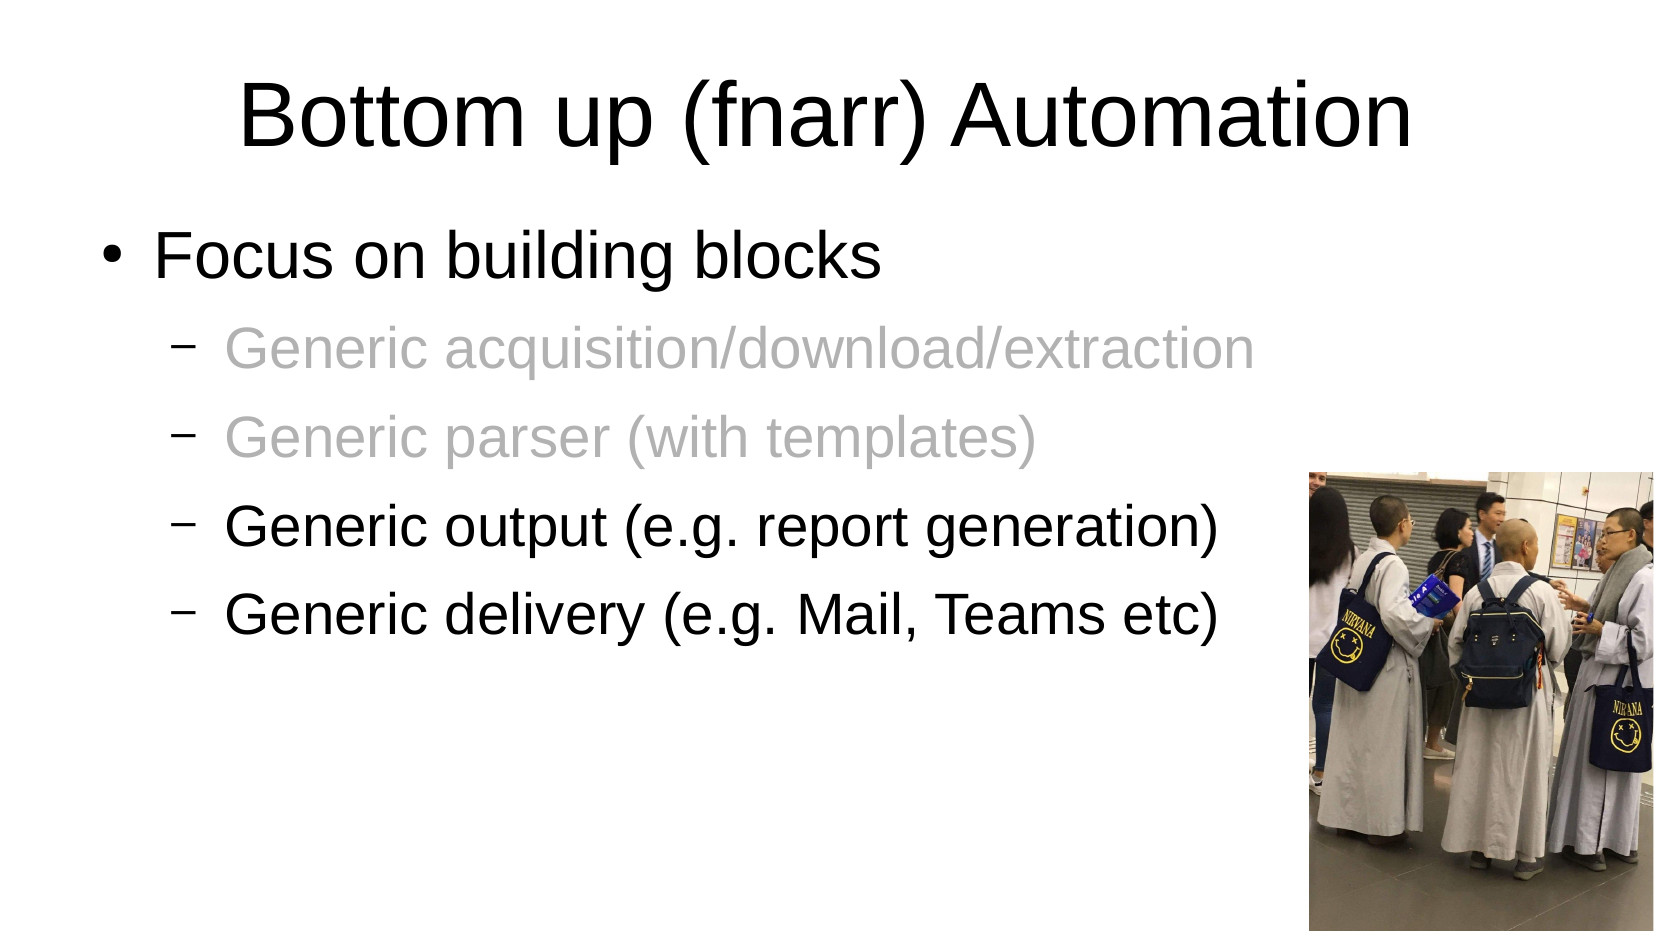

# Bottom up (fnarr) Automation
Focus on building blocks
Generic acquisition/download/extraction
Generic parser (with templates)
Generic output (e.g. report generation)
Generic delivery (e.g. Mail, Teams etc)